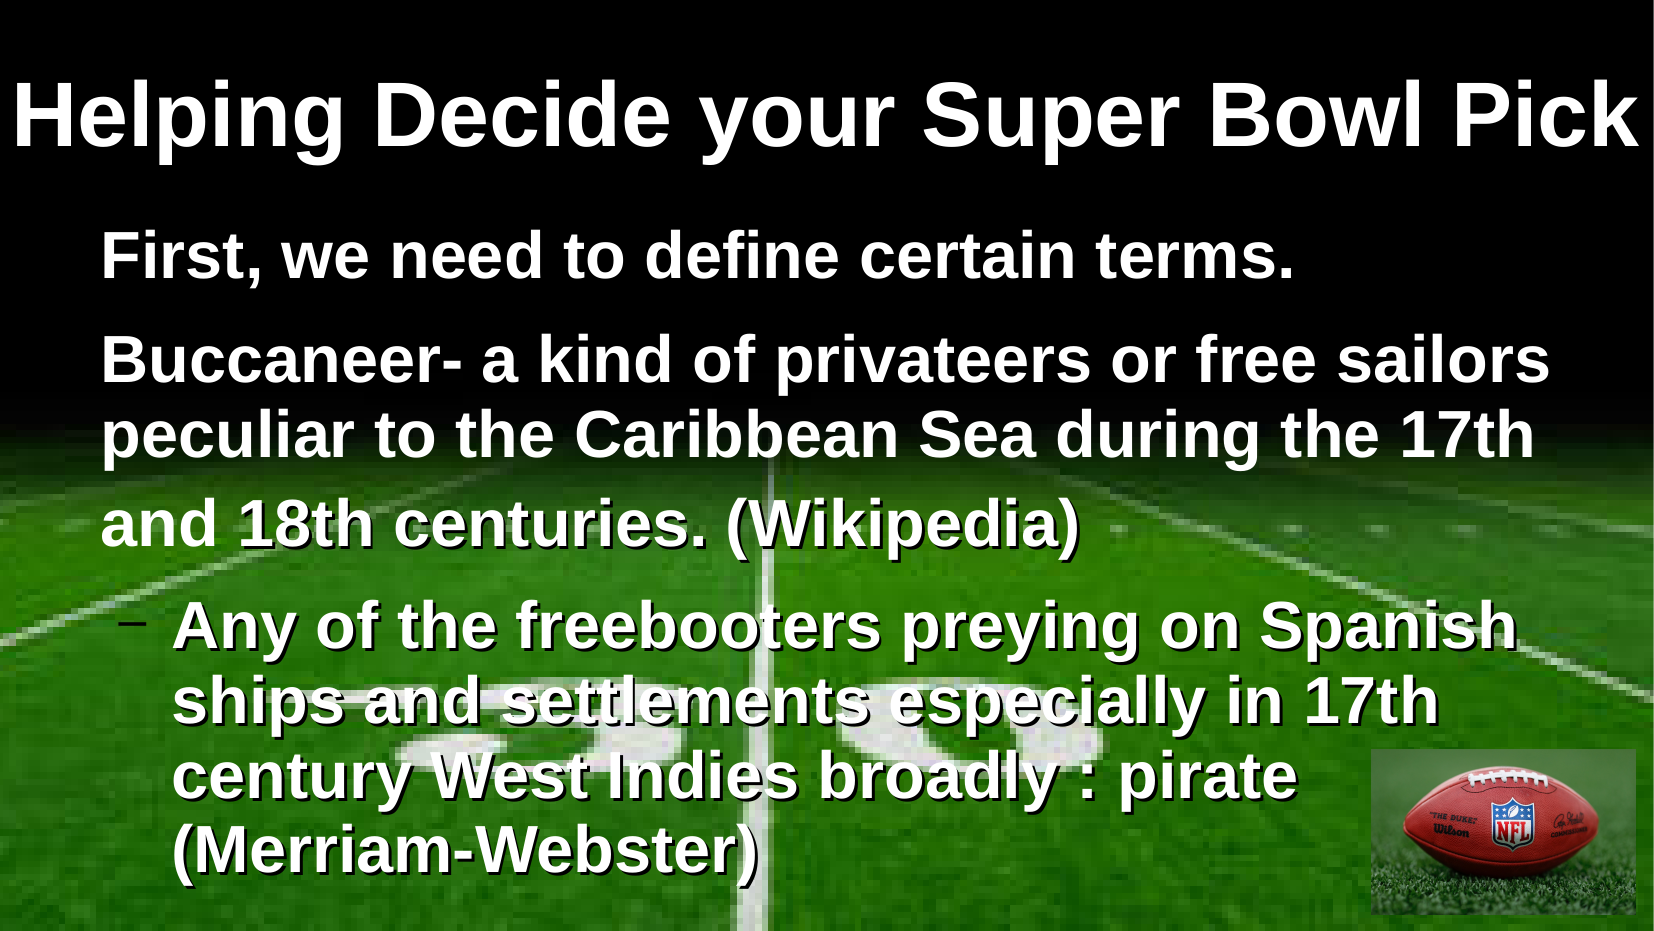

# Helping Decide your Super Bowl Pick
First, we need to define certain terms.
Buccaneer- a kind of privateers or free sailors peculiar to the Caribbean Sea during the 17th and 18th centuries. (Wikipedia)
Any of the freebooters preying on Spanish ships and settlements especially in 17th century West Indies broadly : pirate (Merriam-Webster)